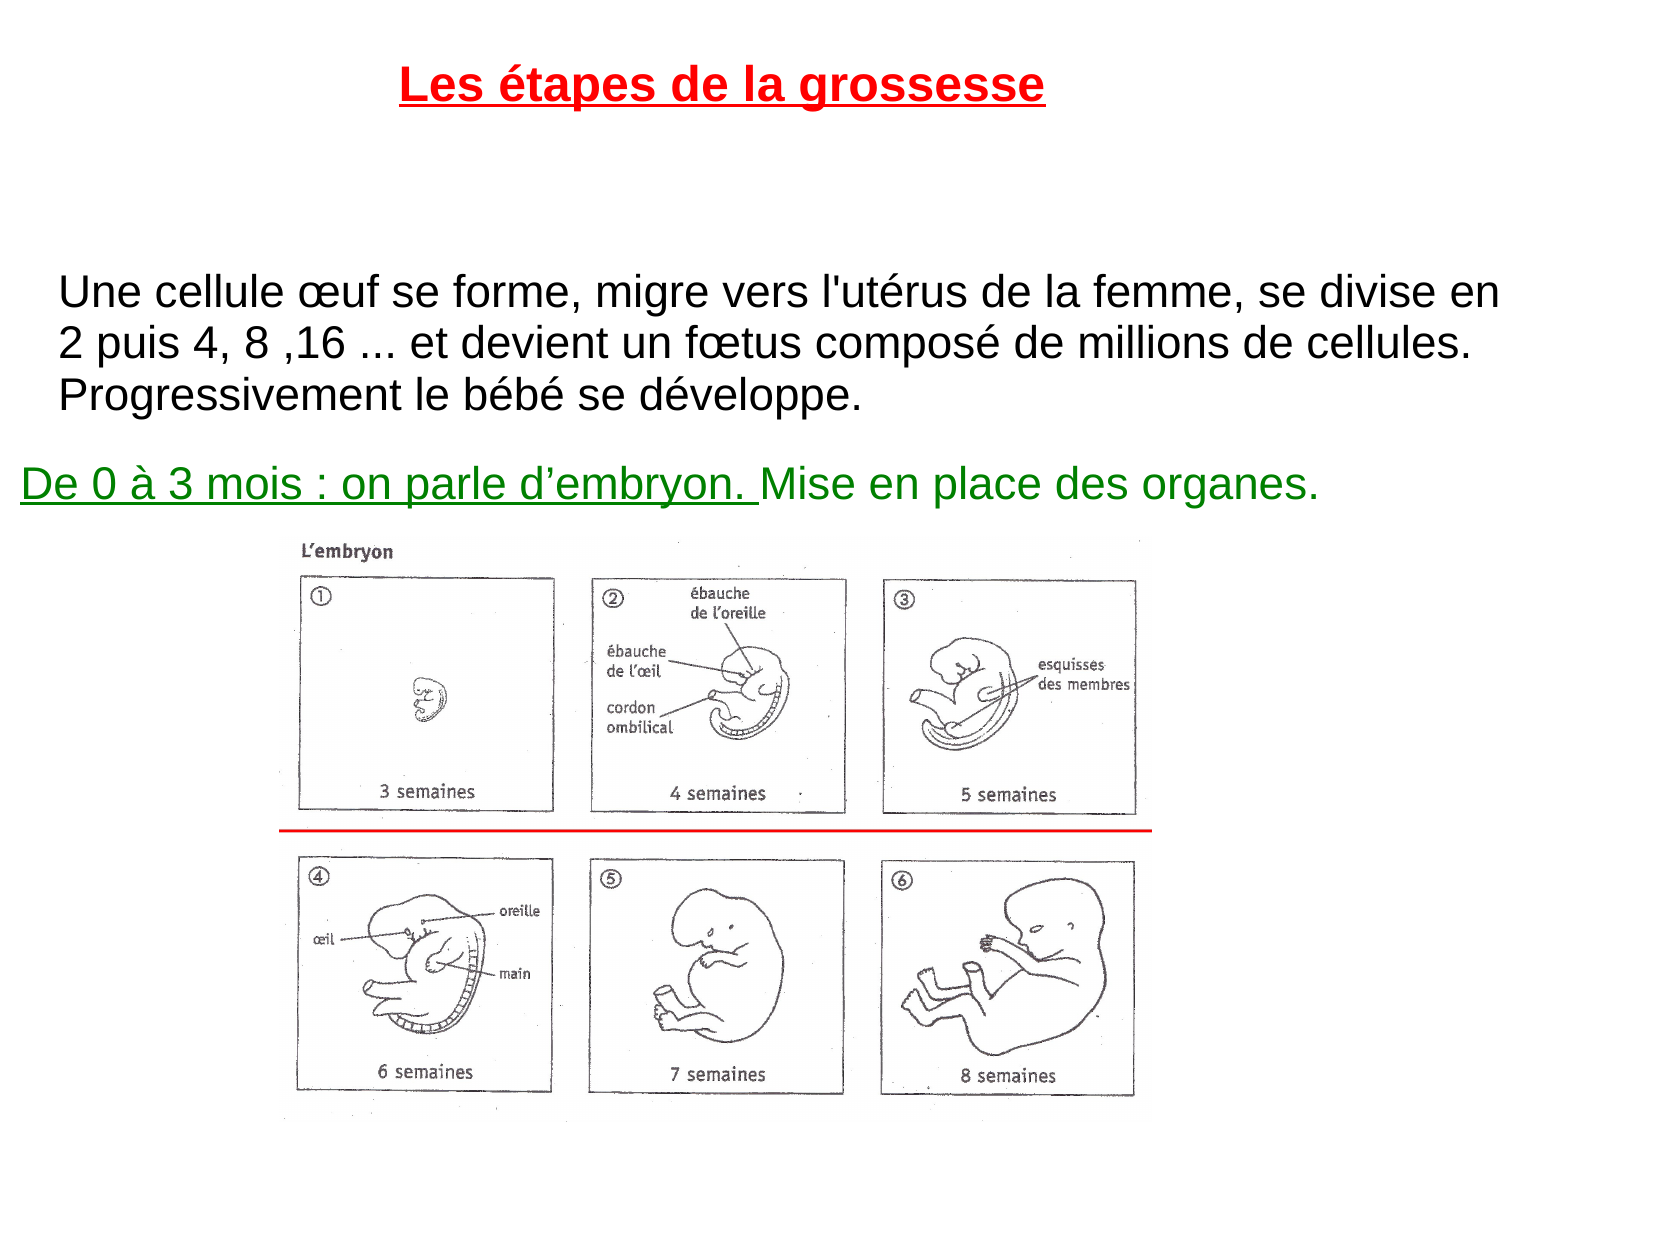

Les étapes de la grossesse
Une cellule œuf se forme, migre vers l'utérus de la femme, se divise en 2 puis 4, 8 ,16 ... et devient un fœtus composé de millions de cellules.
Progressivement le bébé se développe.
De 0 à 3 mois : on parle d’embryon. Mise en place des organes.